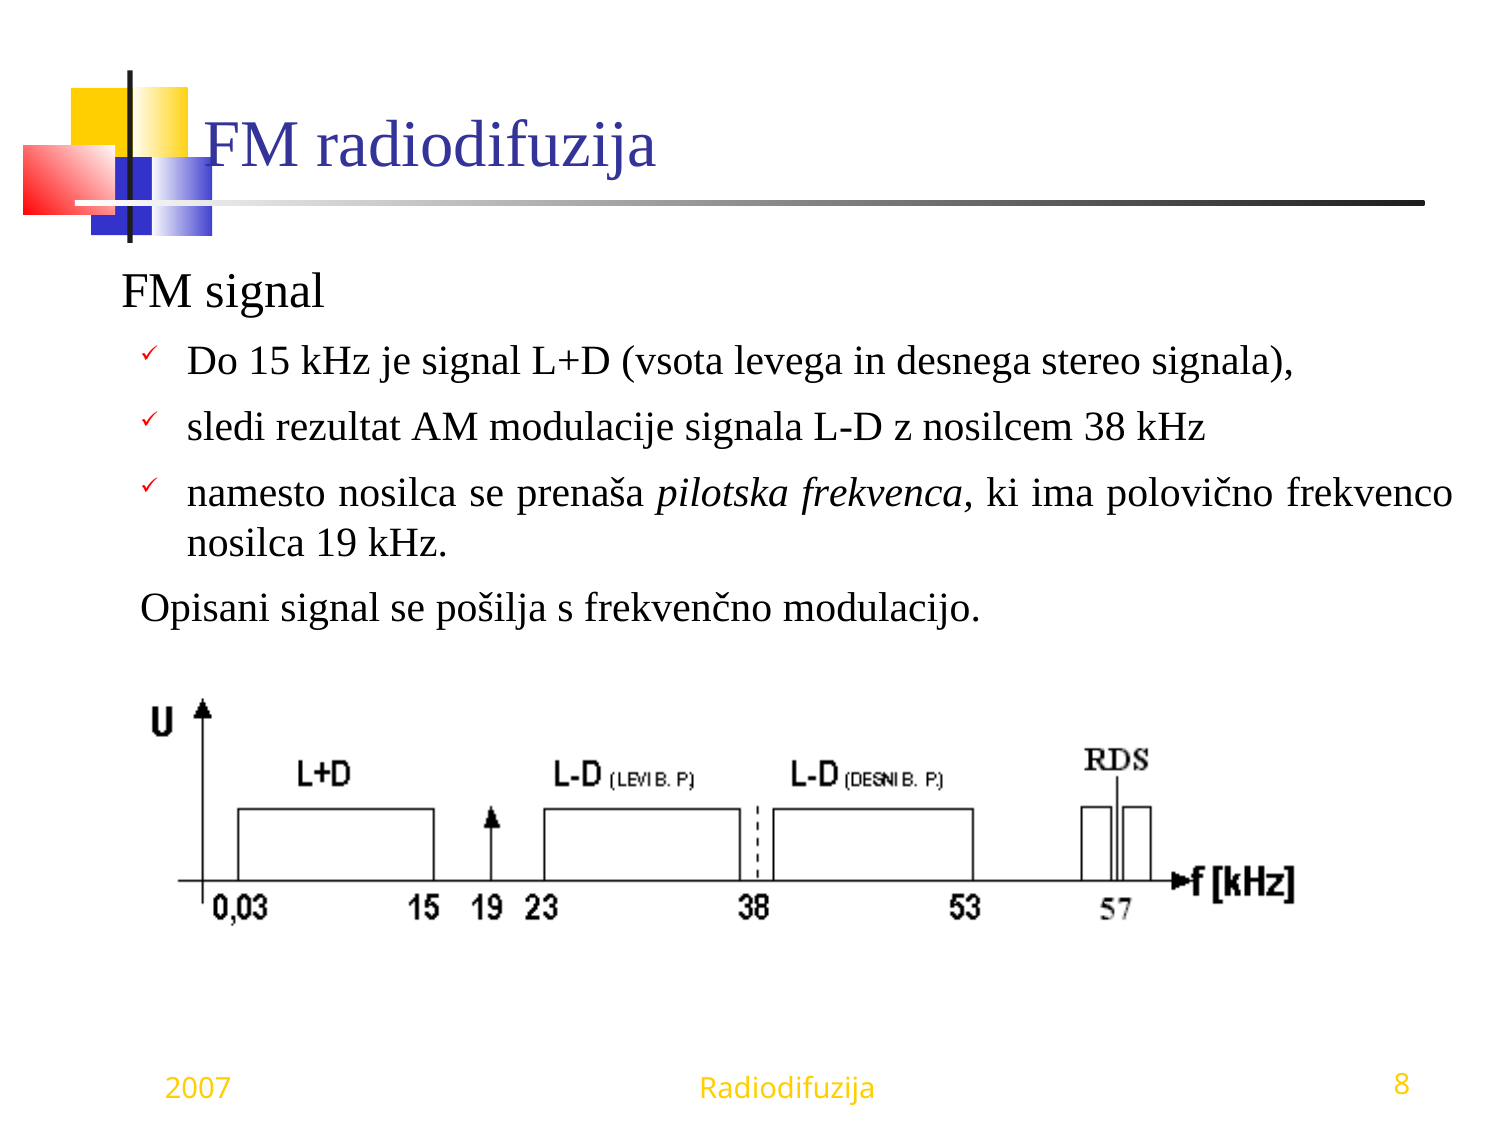

# FM radiodifuzija
	FM signal
Do 15 kHz je signal L+D (vsota levega in desnega stereo signala),
sledi rezultat AM modulacije signala L-D z nosilcem 38 kHz
namesto nosilca se prenaša pilotska frekvenca, ki ima polovično frekvenco nosilca 19 kHz.
Opisani signal se pošilja s frekvenčno modulacijo.
2007
Radiodifuzija